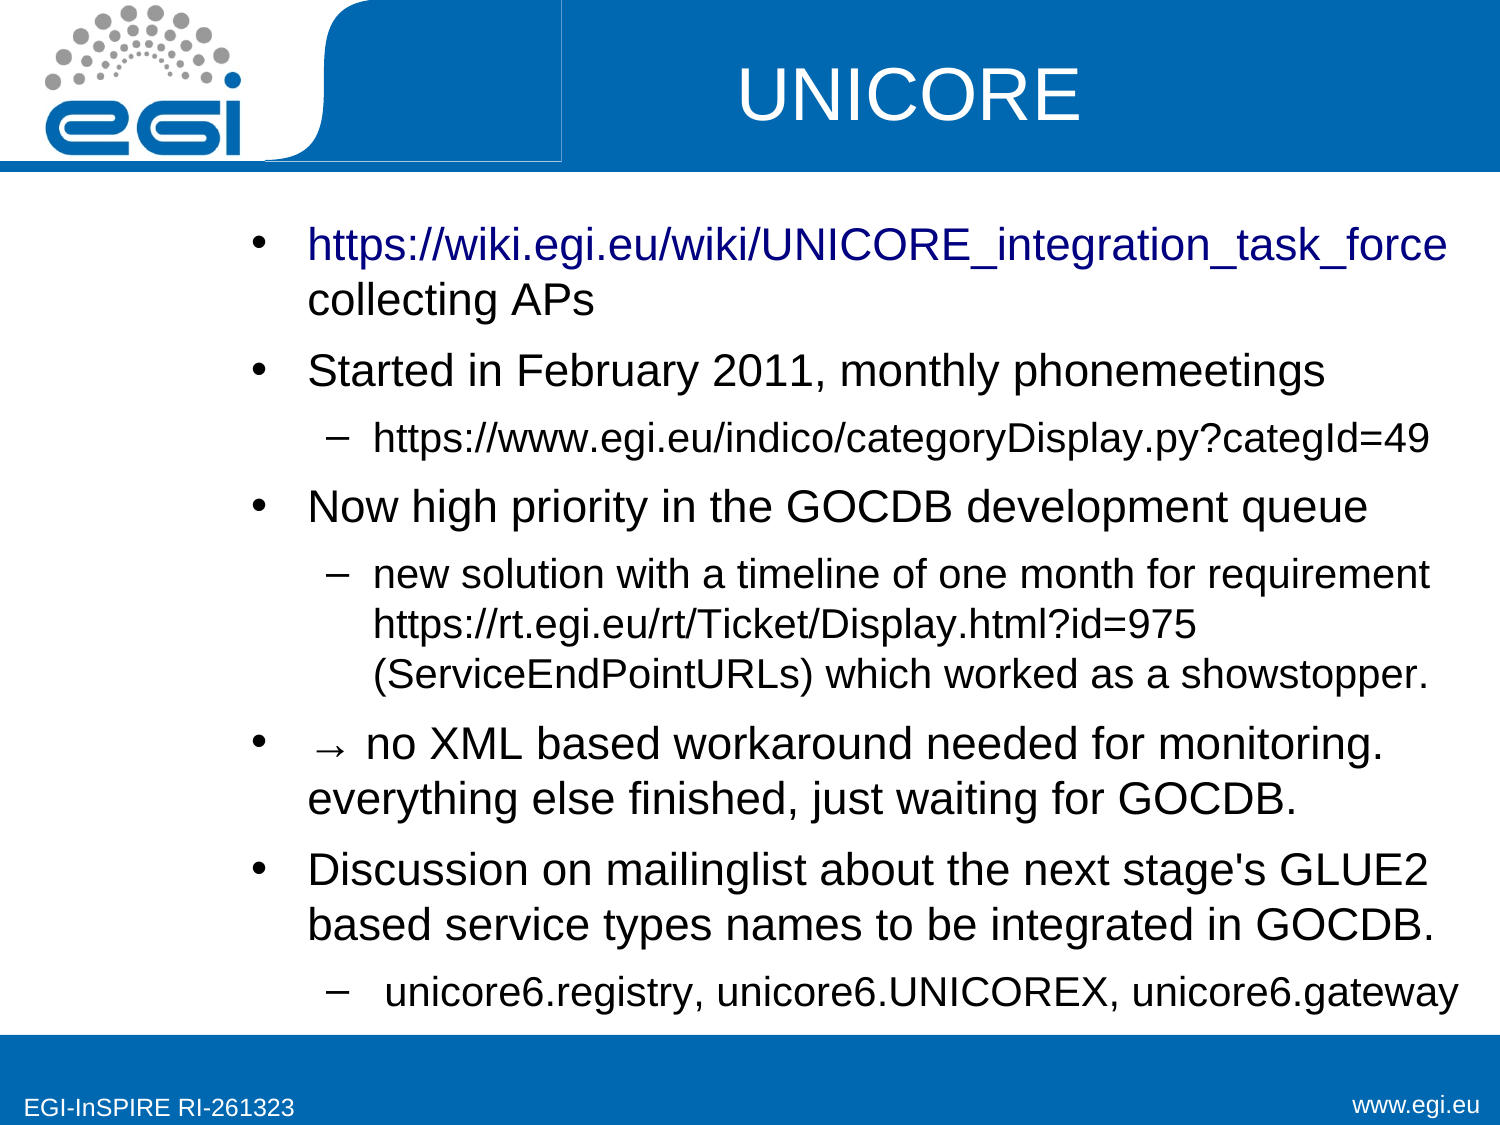

# UNICORE
https://wiki.egi.eu/wiki/UNICORE_integration_task_forcecollecting APs
Started in February 2011, monthly phonemeetings
https://www.egi.eu/indico/categoryDisplay.py?categId=49
Now high priority in the GOCDB development queue
new solution with a timeline of one month for requirement https://rt.egi.eu/rt/Ticket/Display.html?id=975 (ServiceEndPointURLs) which worked as a showstopper.
→ no XML based workaround needed for monitoring. everything else finished, just waiting for GOCDB.
Discussion on mailinglist about the next stage's GLUE2 based service types names to be integrated in GOCDB.
 unicore6.registry, unicore6.UNICOREX, unicore6.gateway